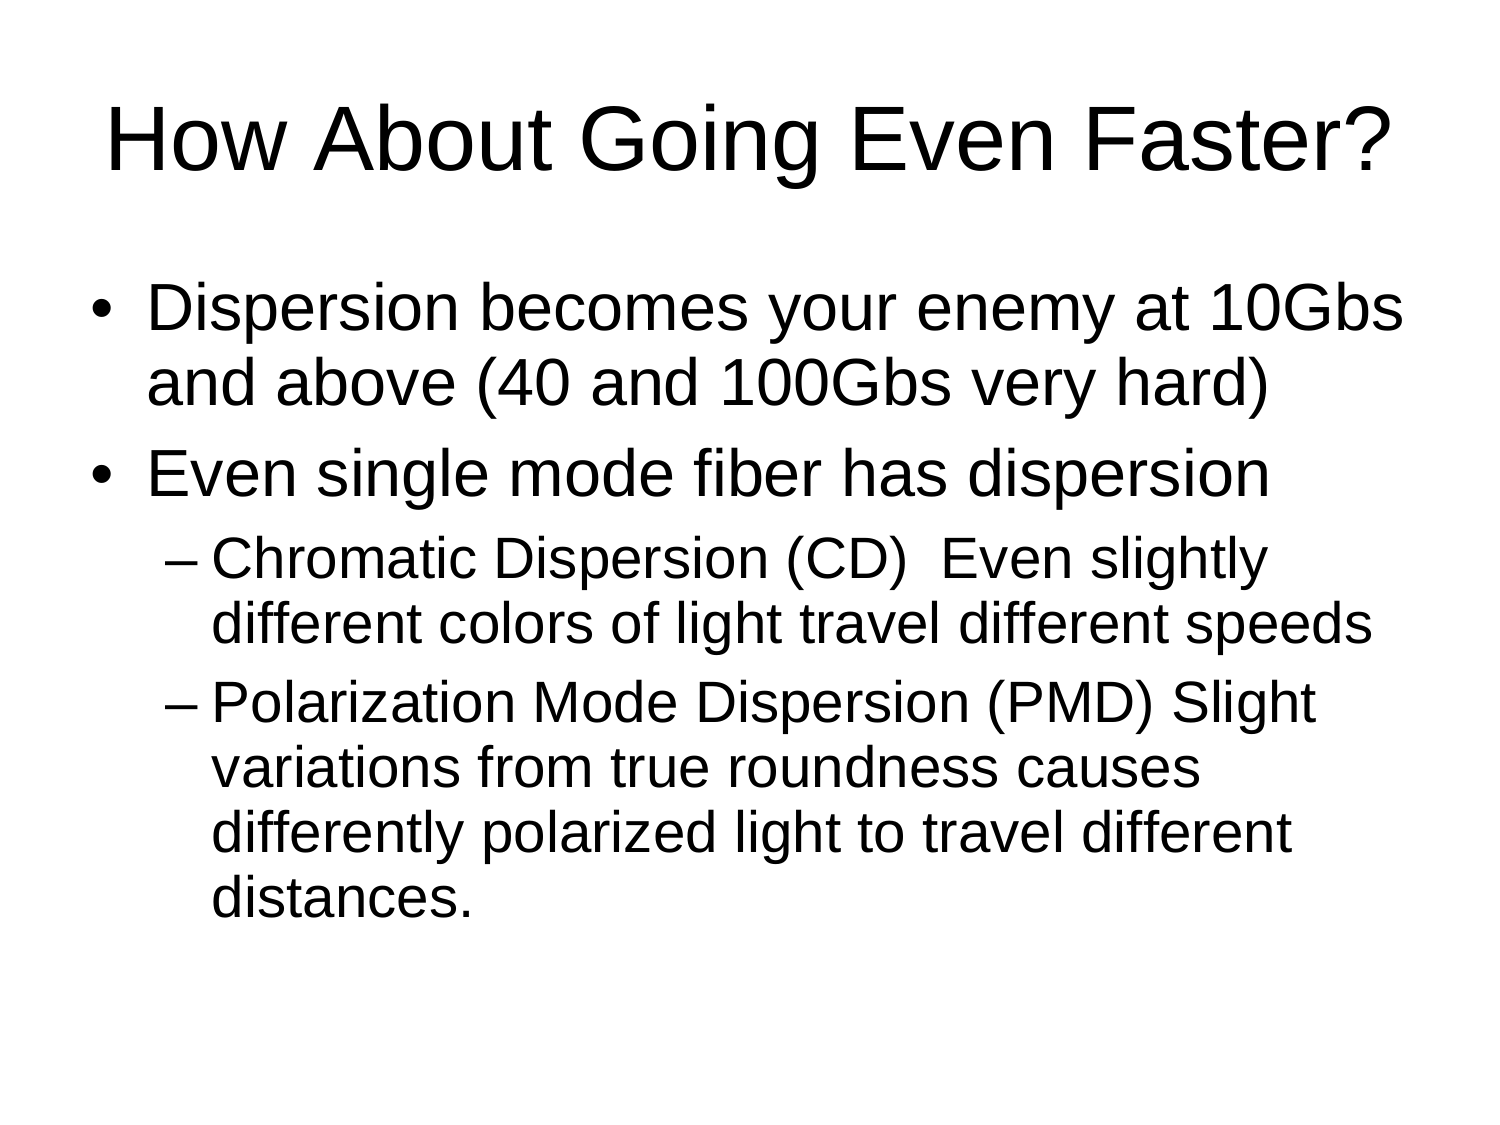

# How About Going Even Faster?
Dispersion becomes your enemy at 10Gbs and above (40 and 100Gbs very hard)
Even single mode fiber has dispersion
Chromatic Dispersion (CD) Even slightly different colors of light travel different speeds
Polarization Mode Dispersion (PMD) Slight variations from true roundness causes differently polarized light to travel different distances.